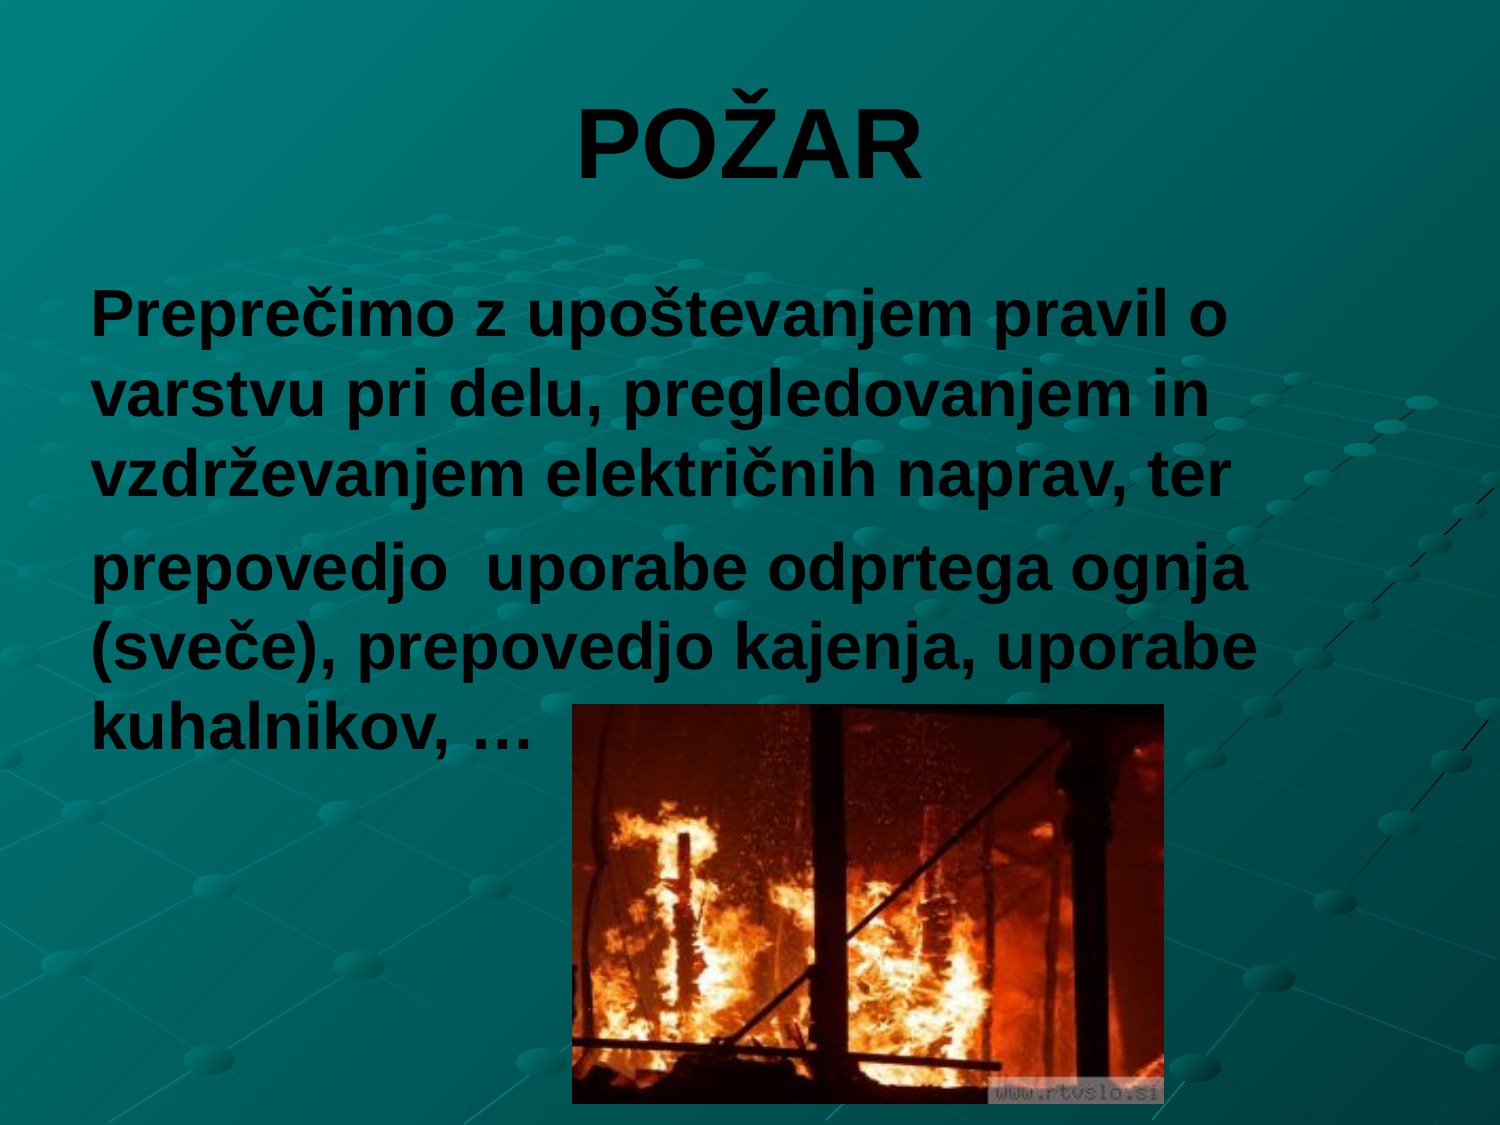

# POŽAR
Preprečimo z upoštevanjem pravil o varstvu pri delu, pregledovanjem in vzdrževanjem električnih naprav, ter
prepovedjo uporabe odprtega ognja (sveče), prepovedjo kajenja, uporabe kuhalnikov, …